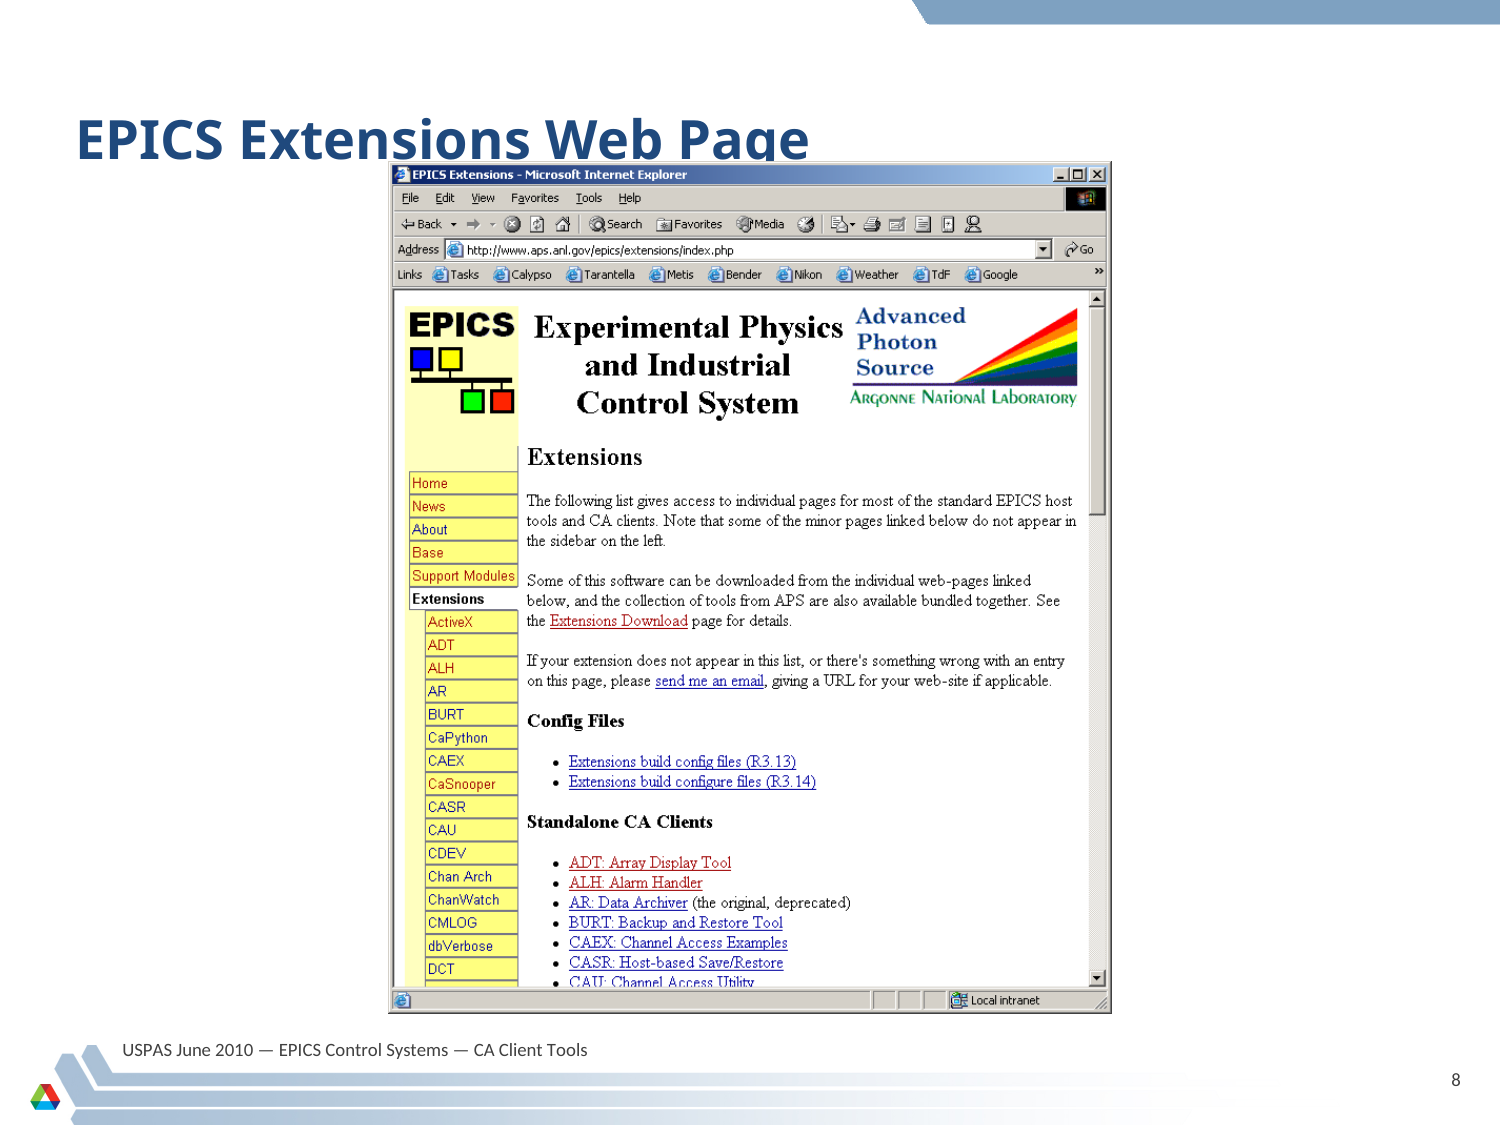

# EPICS Extensions Web Page
USPAS June 2010 — EPICS Control Systems — CA Client Tools
8